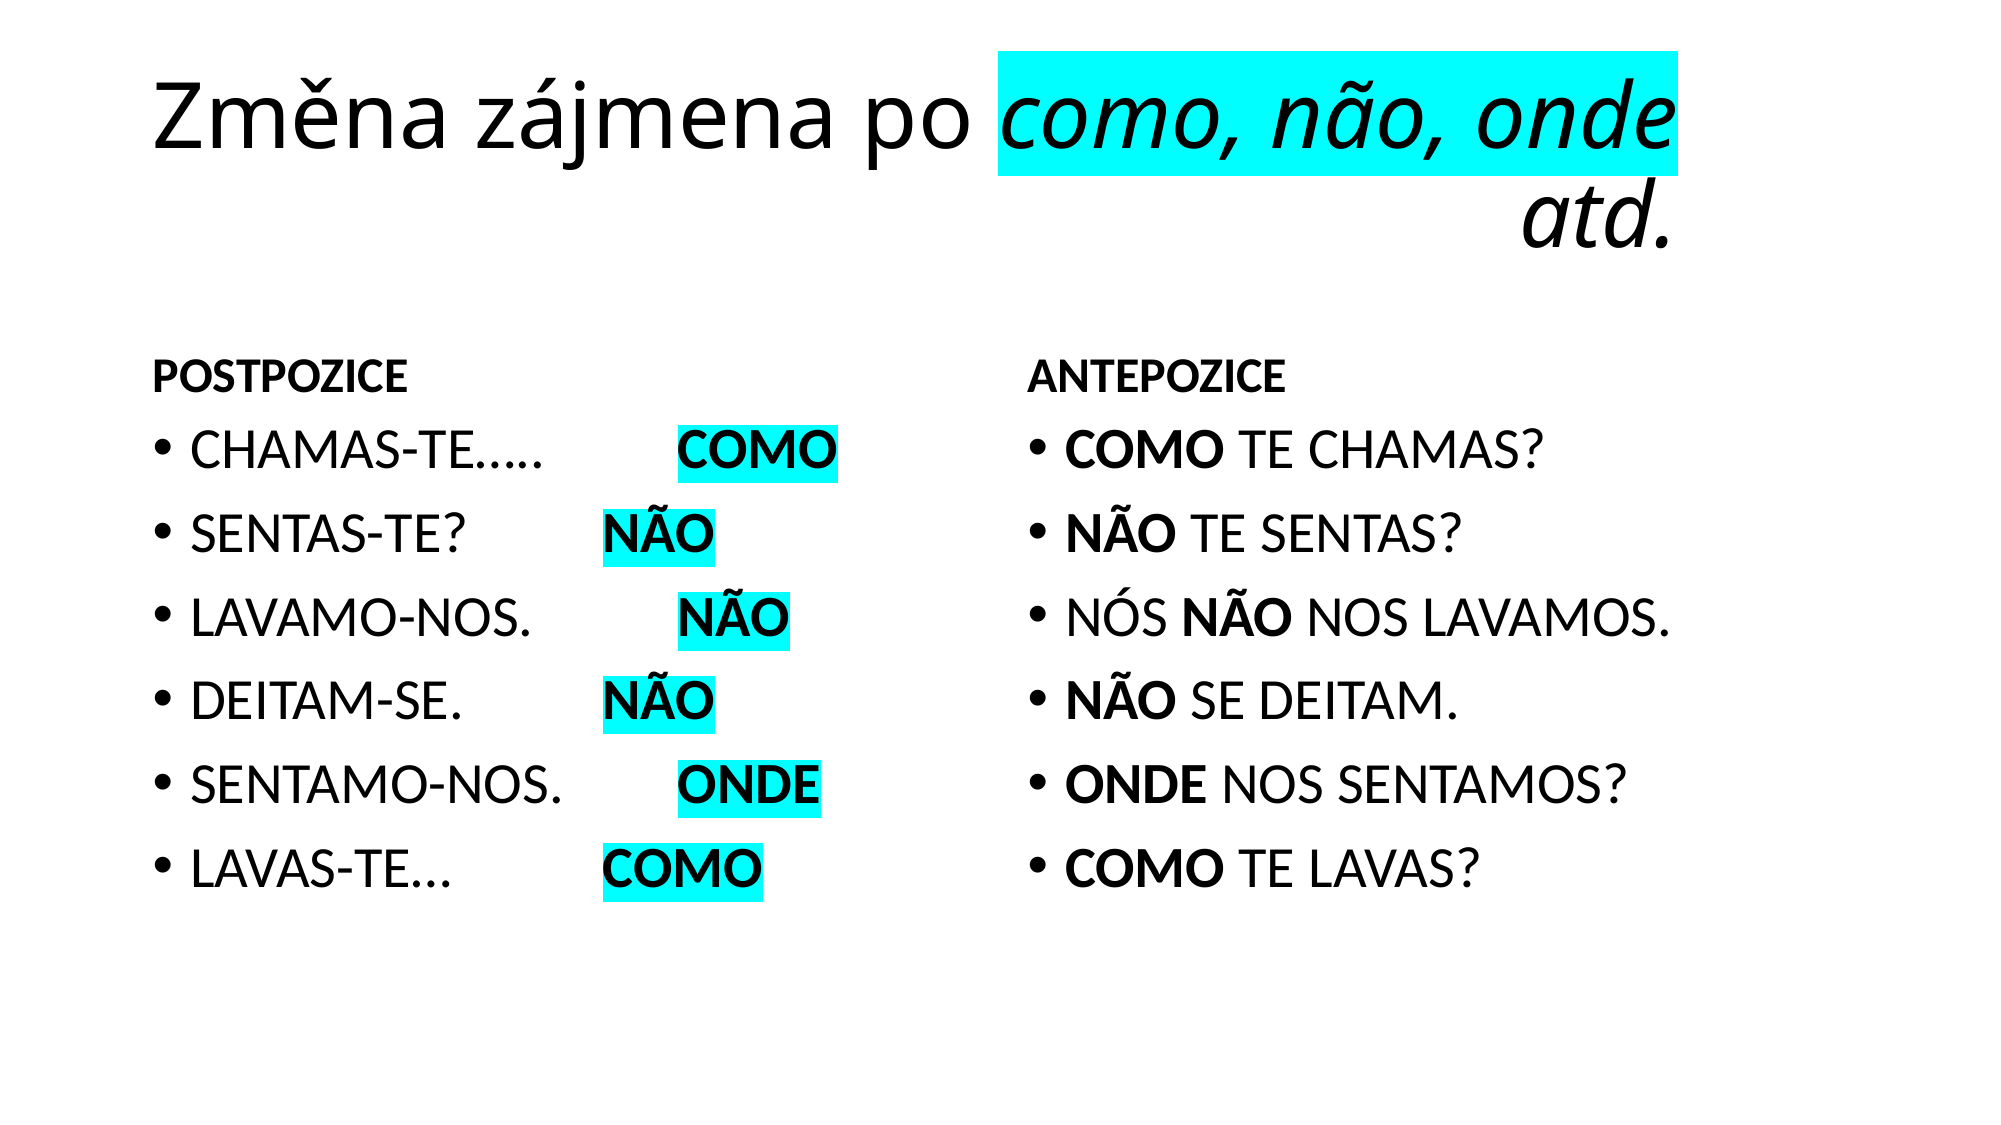

# Změna zájmena po como, não, onde atd.
POSTPOZICE
ANTEPOZICE
CHAMAS-TE…..		COMO
SENTAS-TE? 		NÃO
LAVAMO-NOS.		NÃO
DEITAM-SE. 		NÃO
SENTAMO-NOS. 		ONDE
LAVAS-TE… 		COMO
COMO TE CHAMAS?
NÃO TE SENTAS?
NÓS NÃO NOS LAVAMOS.
NÃO SE DEITAM.
ONDE NOS SENTAMOS?
COMO TE LAVAS?